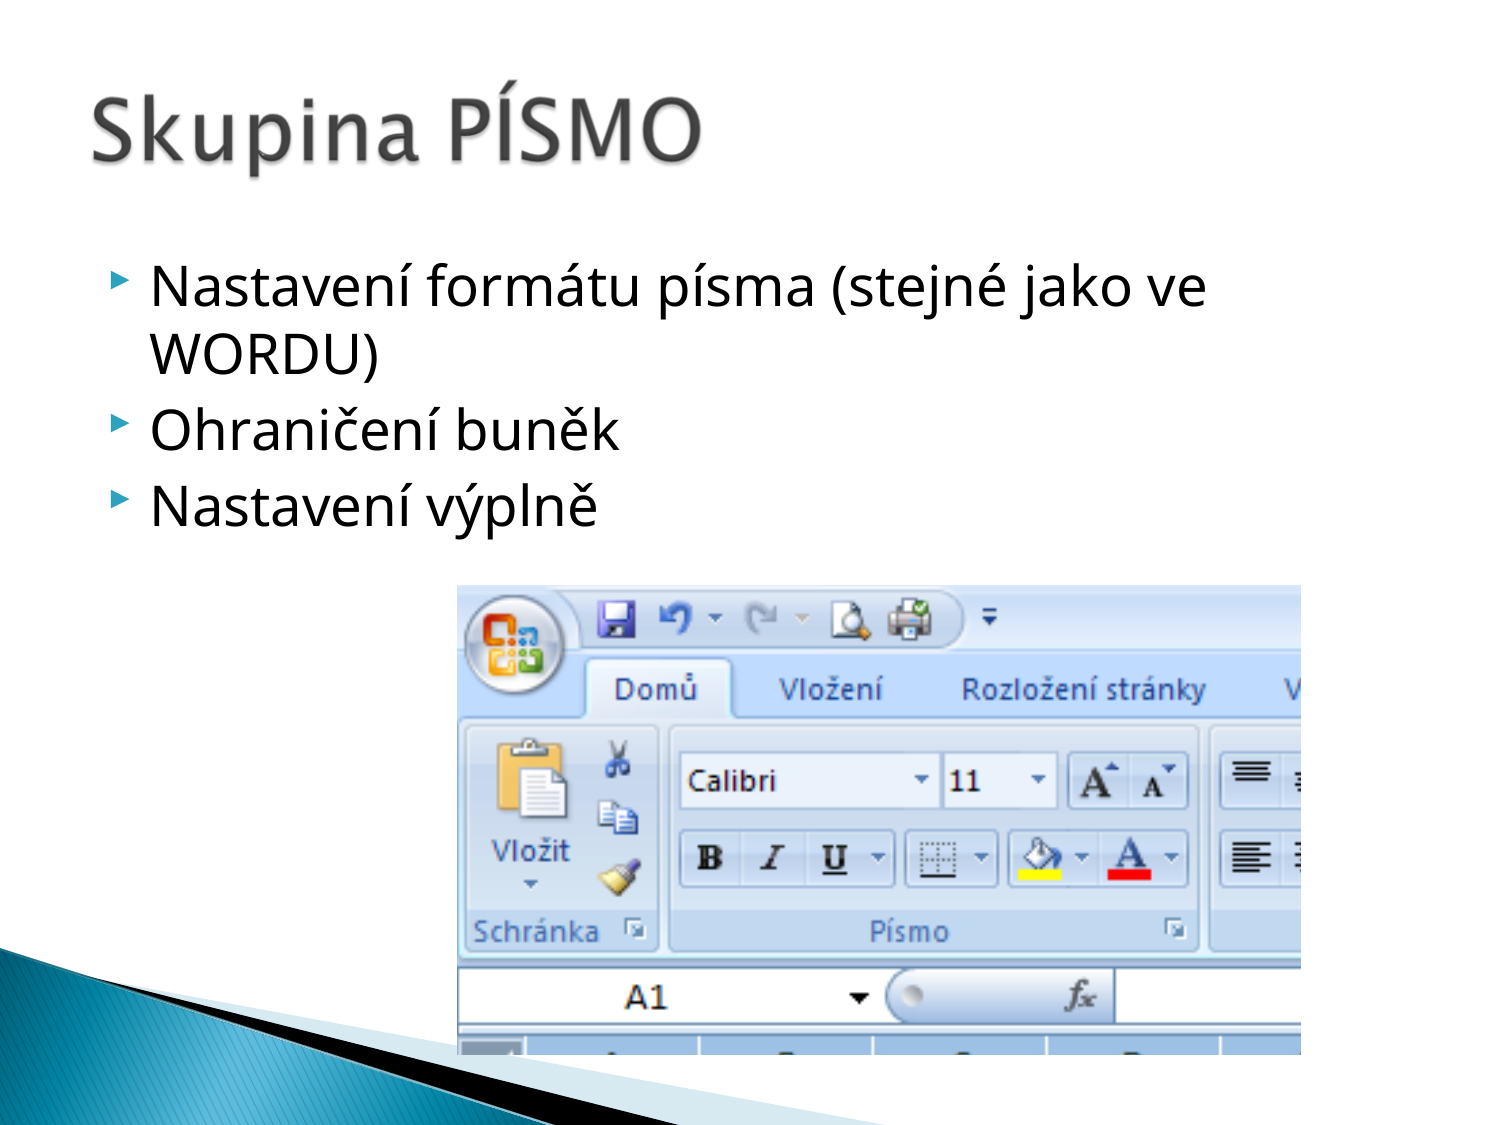

# Nastavení formátu písma (stejné jako ve WORDU)
Ohraničení buněk
Nastavení výplně